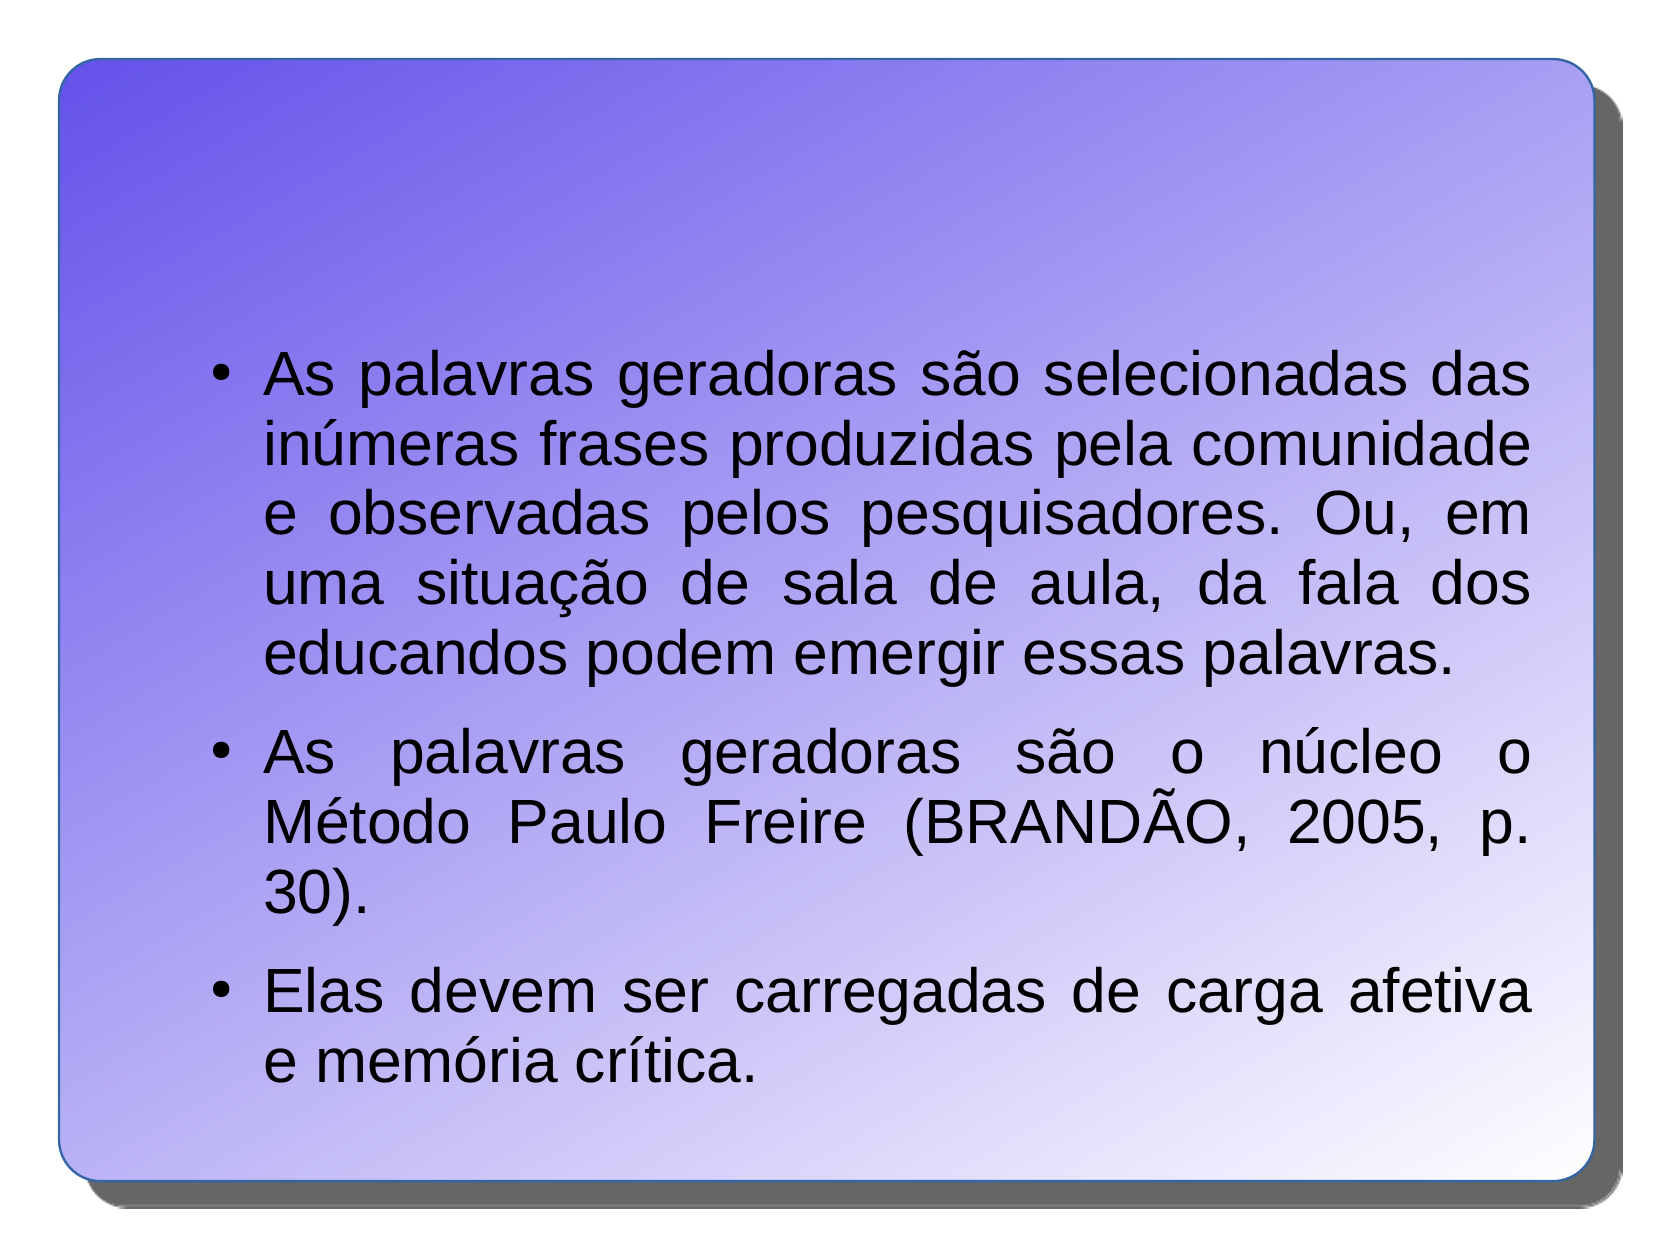

#
As palavras geradoras são selecionadas das inúmeras frases produzidas pela comunidade e observadas pelos pesquisadores. Ou, em uma situação de sala de aula, da fala dos educandos podem emergir essas palavras.
As palavras geradoras são o núcleo o Método Paulo Freire (BRANDÃO, 2005, p. 30).
Elas devem ser carregadas de carga afetiva e memória crítica.